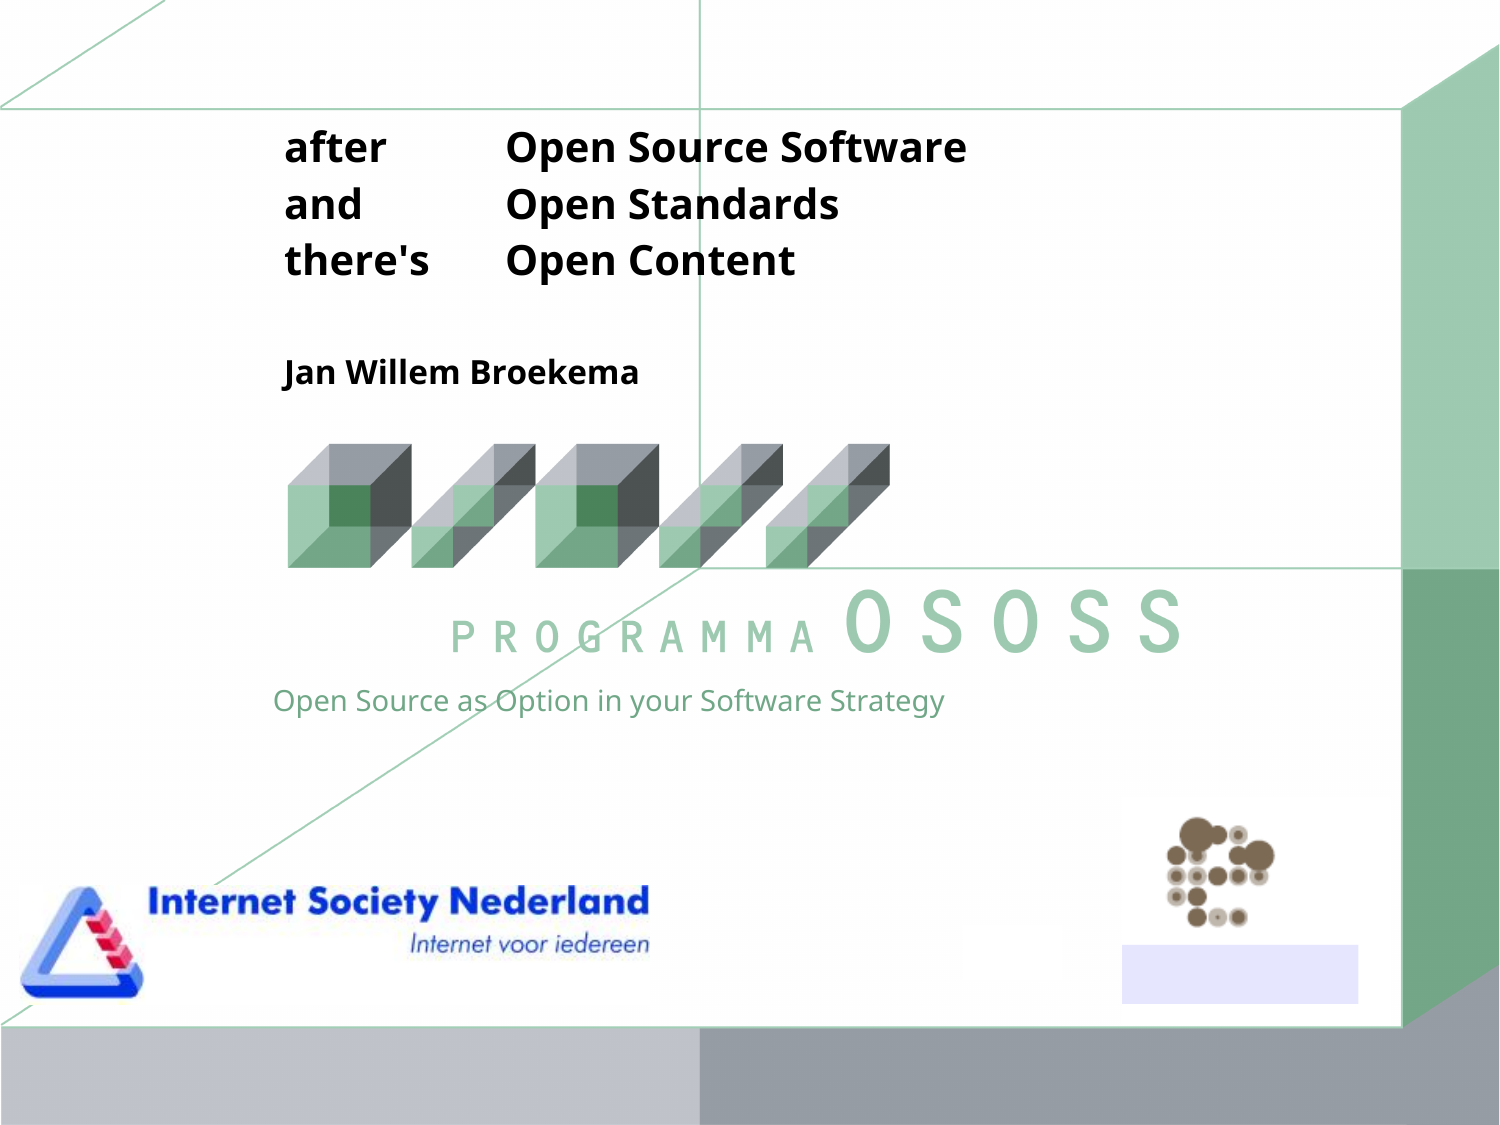

# after		Open Source Software and 		Open Standards there's 	Open Content Jan Willem Broekema
Open Source as Option in your Software Strategy
e-government